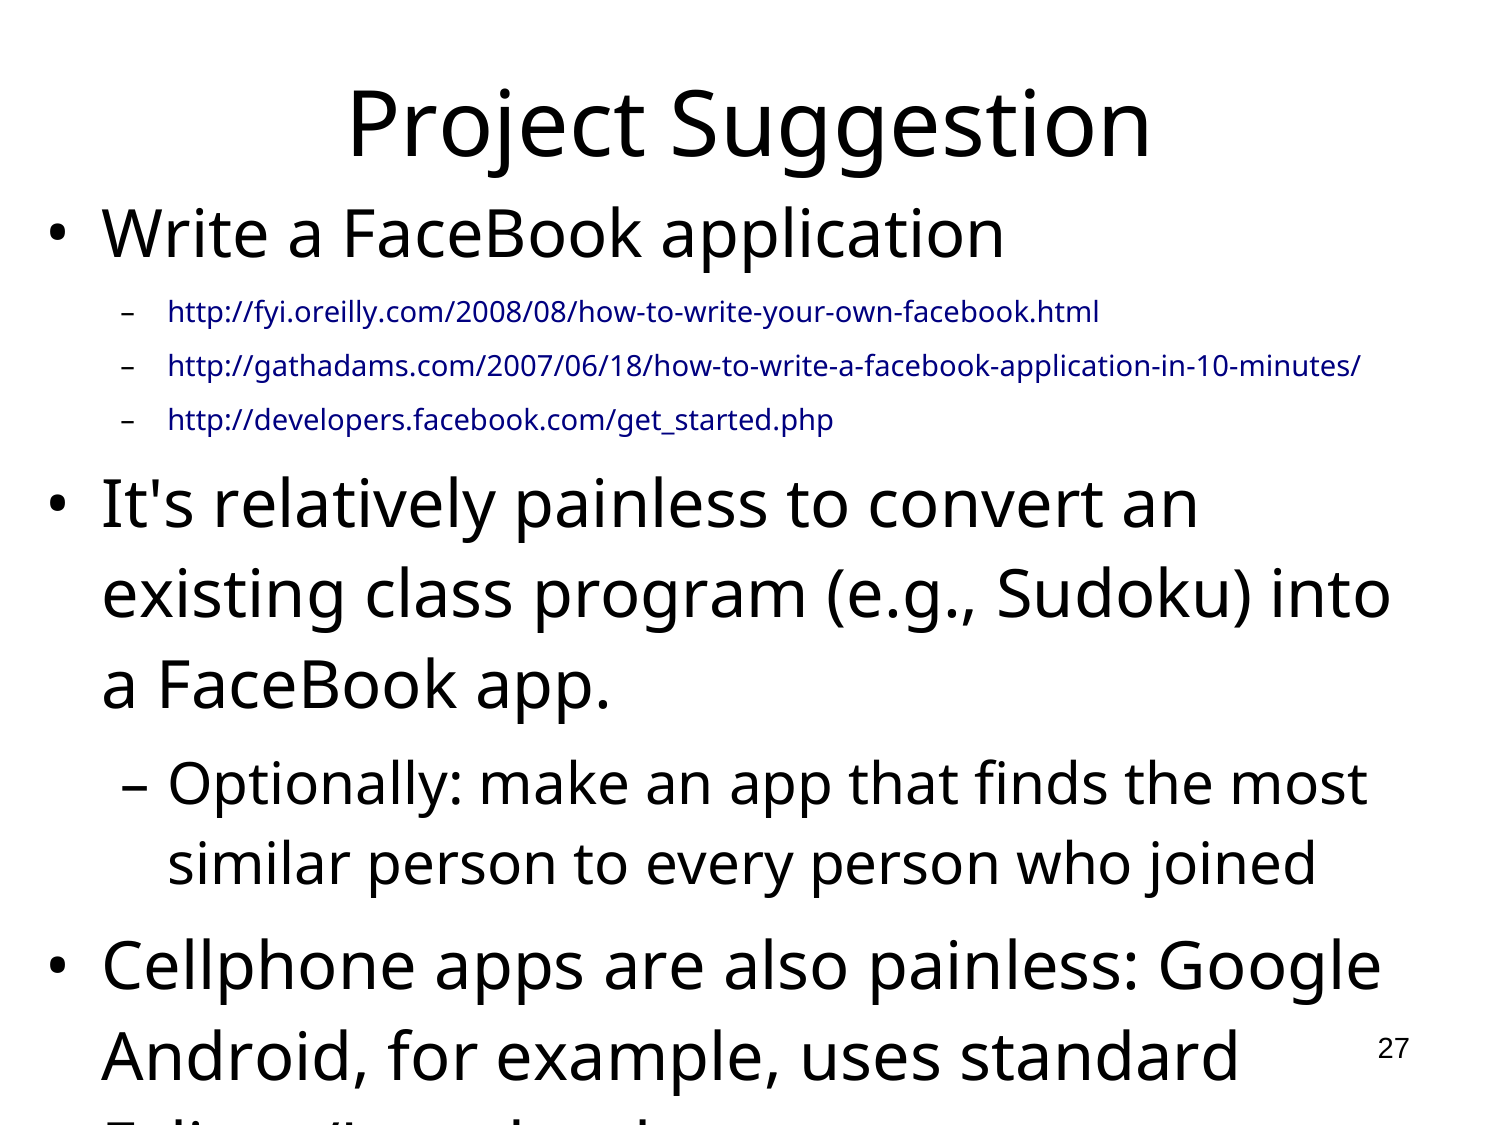

# Project Suggestion
Write a FaceBook application
http://fyi.oreilly.com/2008/08/how-to-write-your-own-facebook.html
http://gathadams.com/2007/06/18/how-to-write-a-facebook-application-in-10-minutes/
http://developers.facebook.com/get_started.php
It's relatively painless to convert an existing class program (e.g., Sudoku) into a FaceBook app.
Optionally: make an app that finds the most similar person to every person who joined
Cellphone apps are also painless: Google Android, for example, uses standard Eclipse/Java development.
27